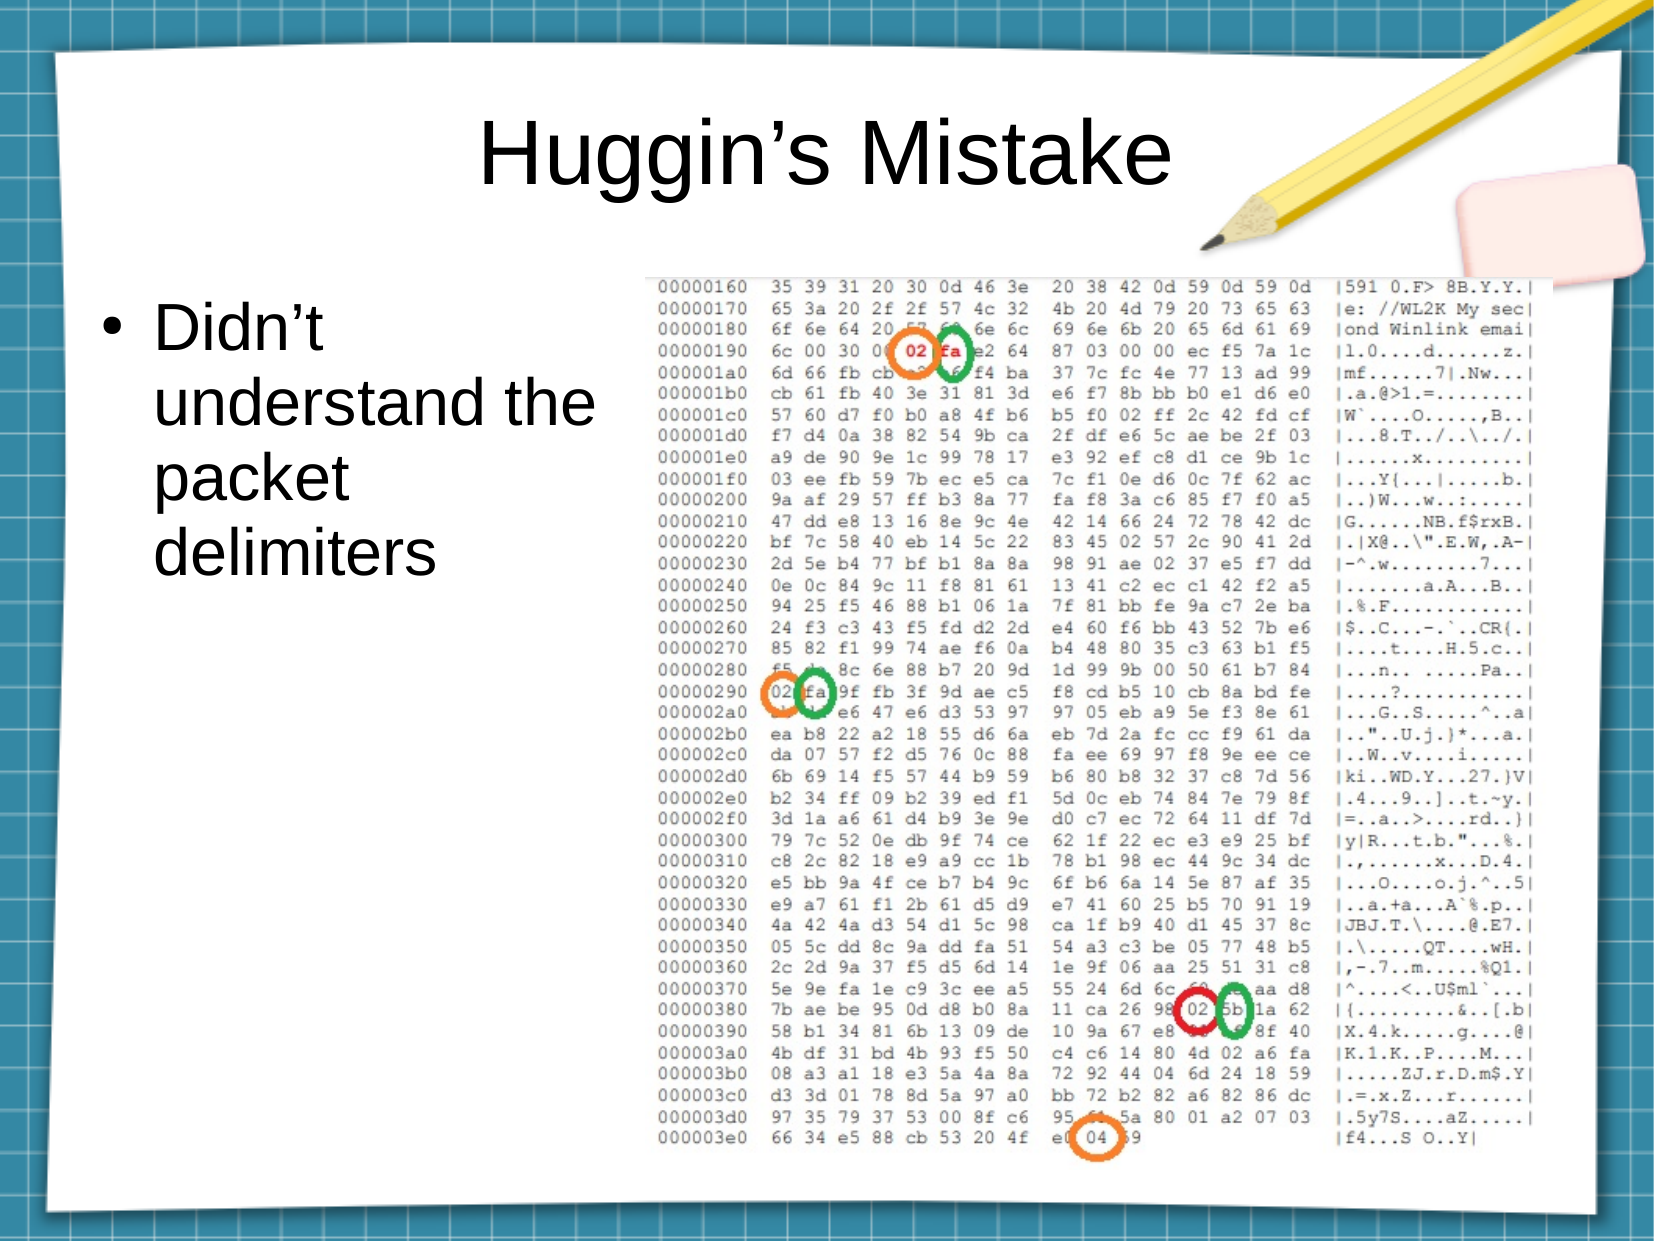

# Huggin’s Mistake
Didn’t understand the packet delimiters